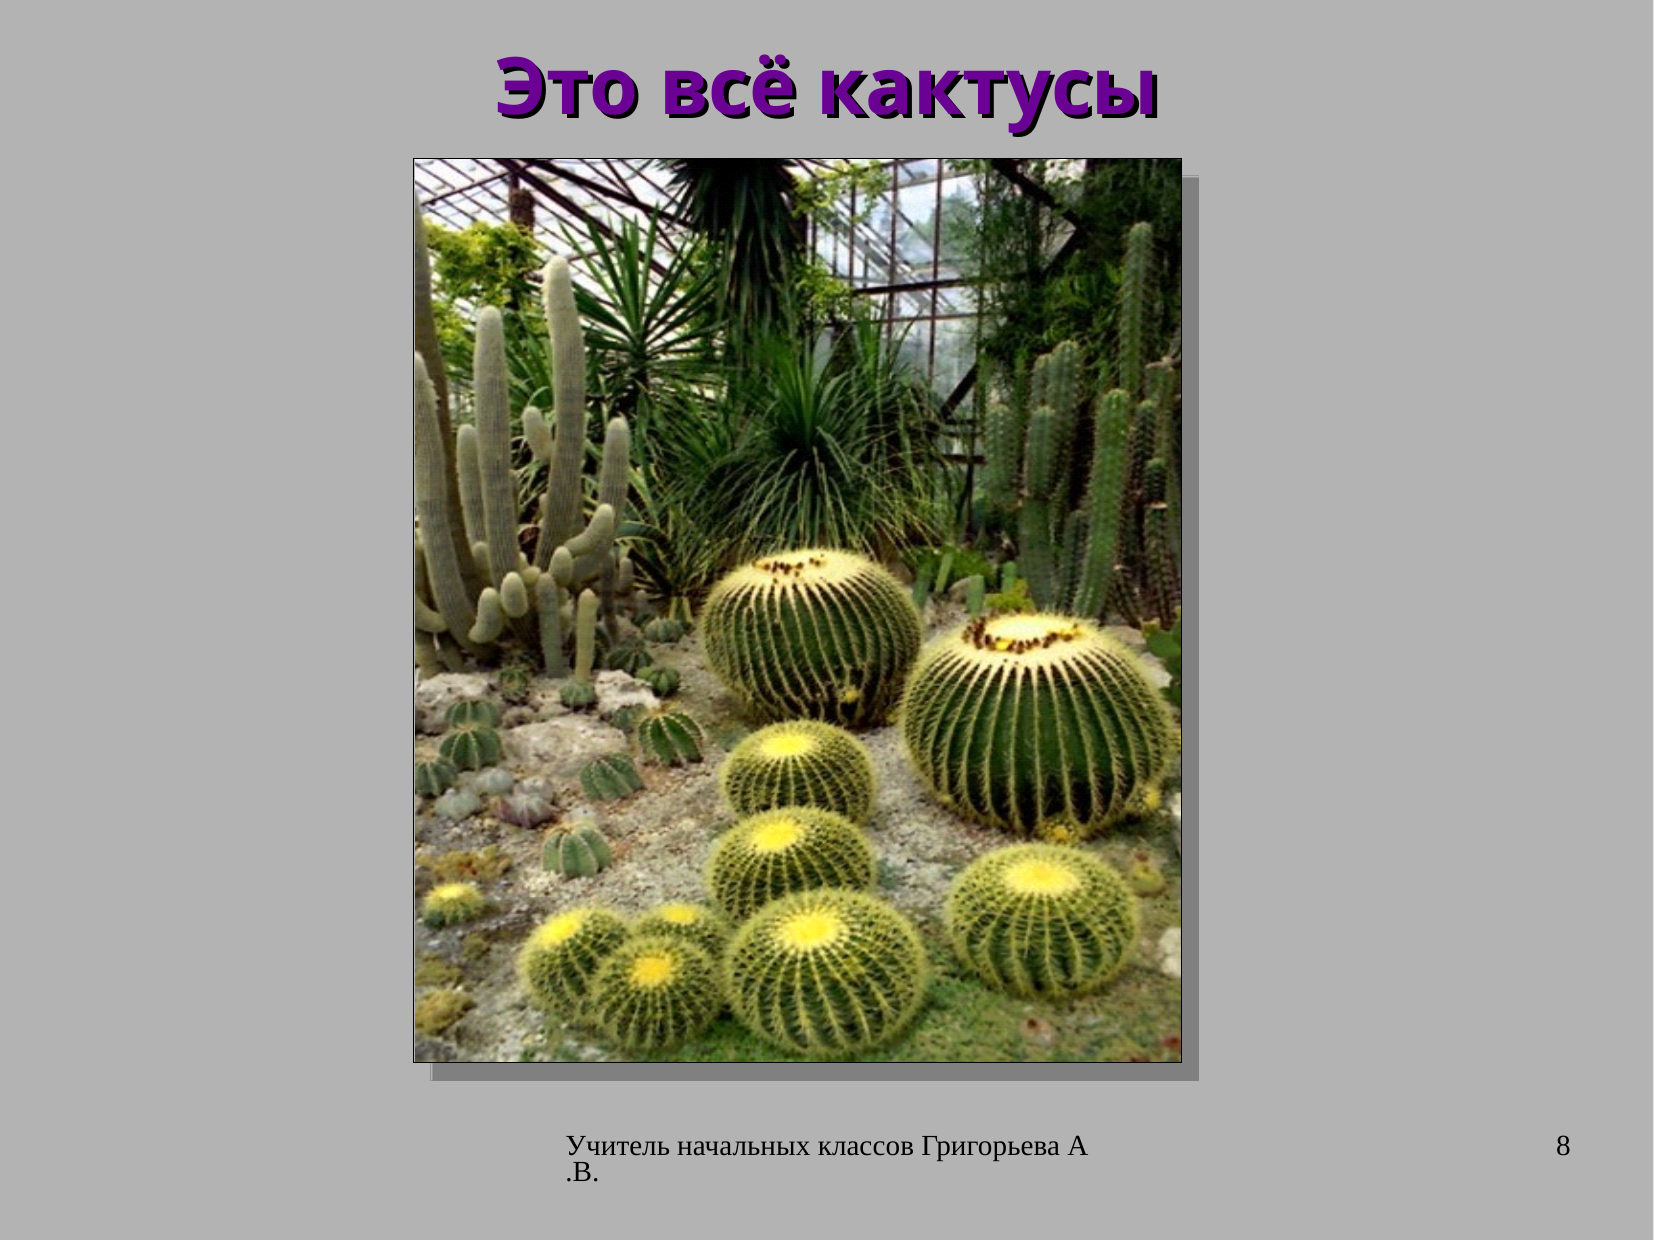

# Это всё кактусы
Учитель начальных классов Григорьева А.В.
8